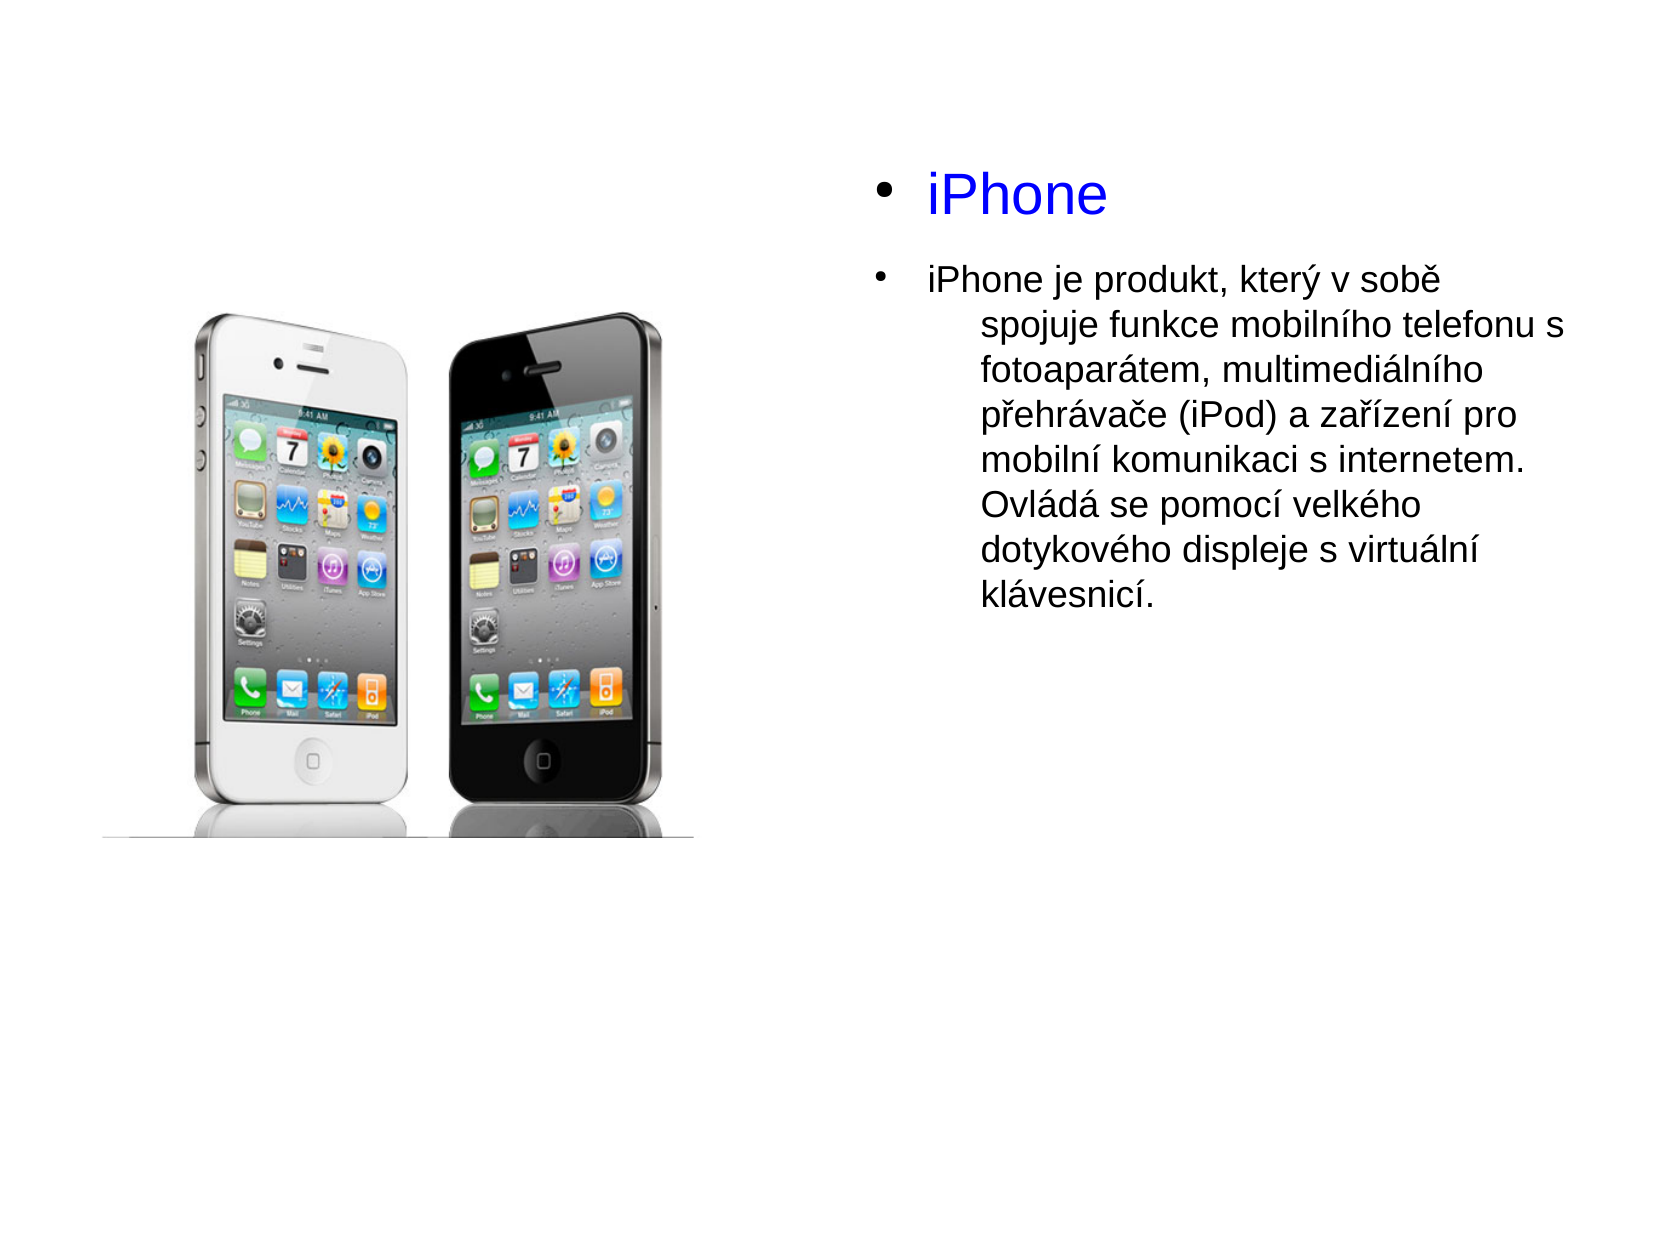

# iPhone
iPhone je produkt, který v sobě spojuje funkce mobilního telefonu s fotoaparátem, multimediálního přehrávače (iPod) a zařízení pro mobilní komunikaci s internetem. Ovládá se pomocí velkého dotykového displeje s virtuální klávesnicí.